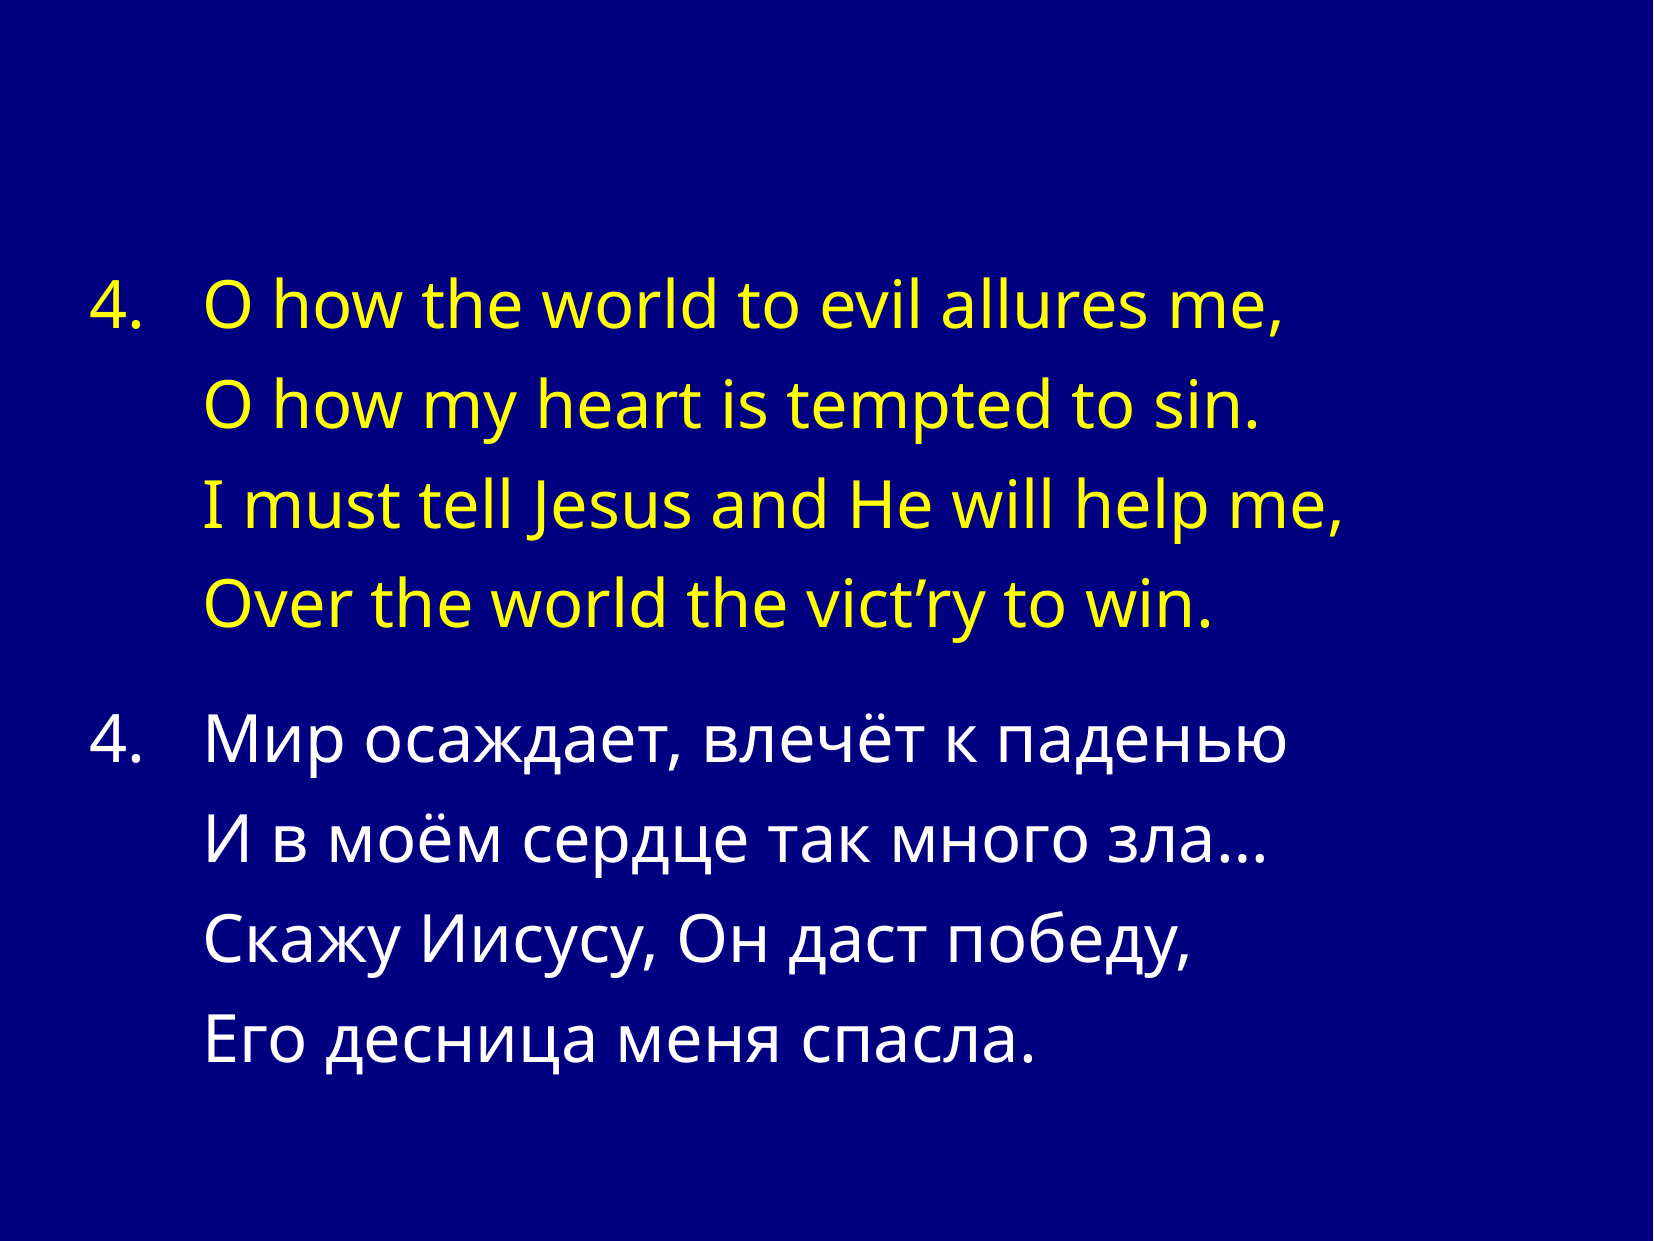

4.	O how the world to evil allures me,
	O how my heart is tempted to sin.
	I must tell Jesus and He will help me,
	Over the world the vict’ry to win.
4.	Мир осаждает, влечёт к паденью
	И в моём сердце так много зла…
	Скажу Иисусу, Он даст победу,
	Его десница меня спасла.